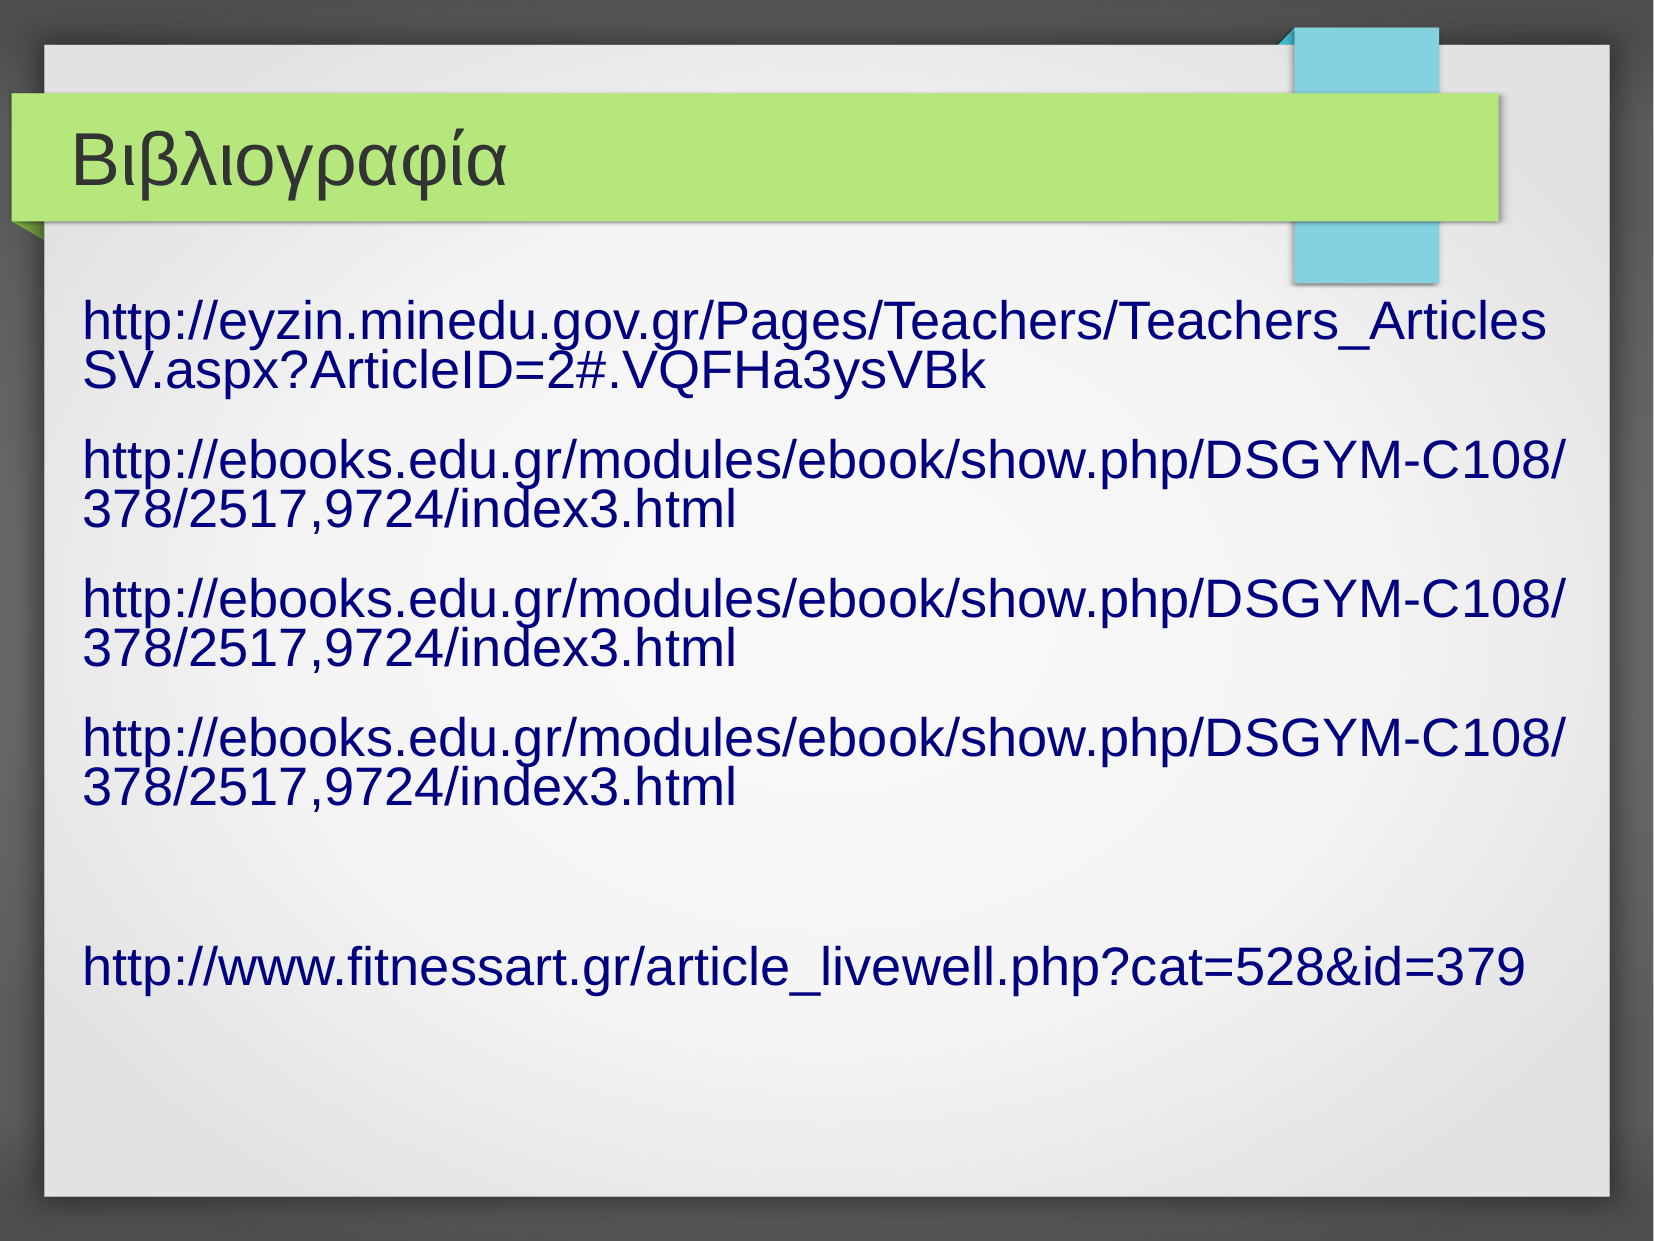

# Βιβλιογραφία
http://eyzin.minedu.gov.gr/Pages/Teachers/Teachers_ArticlesSV.aspx?ArticleID=2#.VQFHa3ysVBk
http://ebooks.edu.gr/modules/ebook/show.php/DSGYM-C108/378/2517,9724/index3.html
http://ebooks.edu.gr/modules/ebook/show.php/DSGYM-C108/378/2517,9724/index3.html
http://ebooks.edu.gr/modules/ebook/show.php/DSGYM-C108/378/2517,9724/index3.html
http://www.fitnessart.gr/article_livewell.php?cat=528&id=379